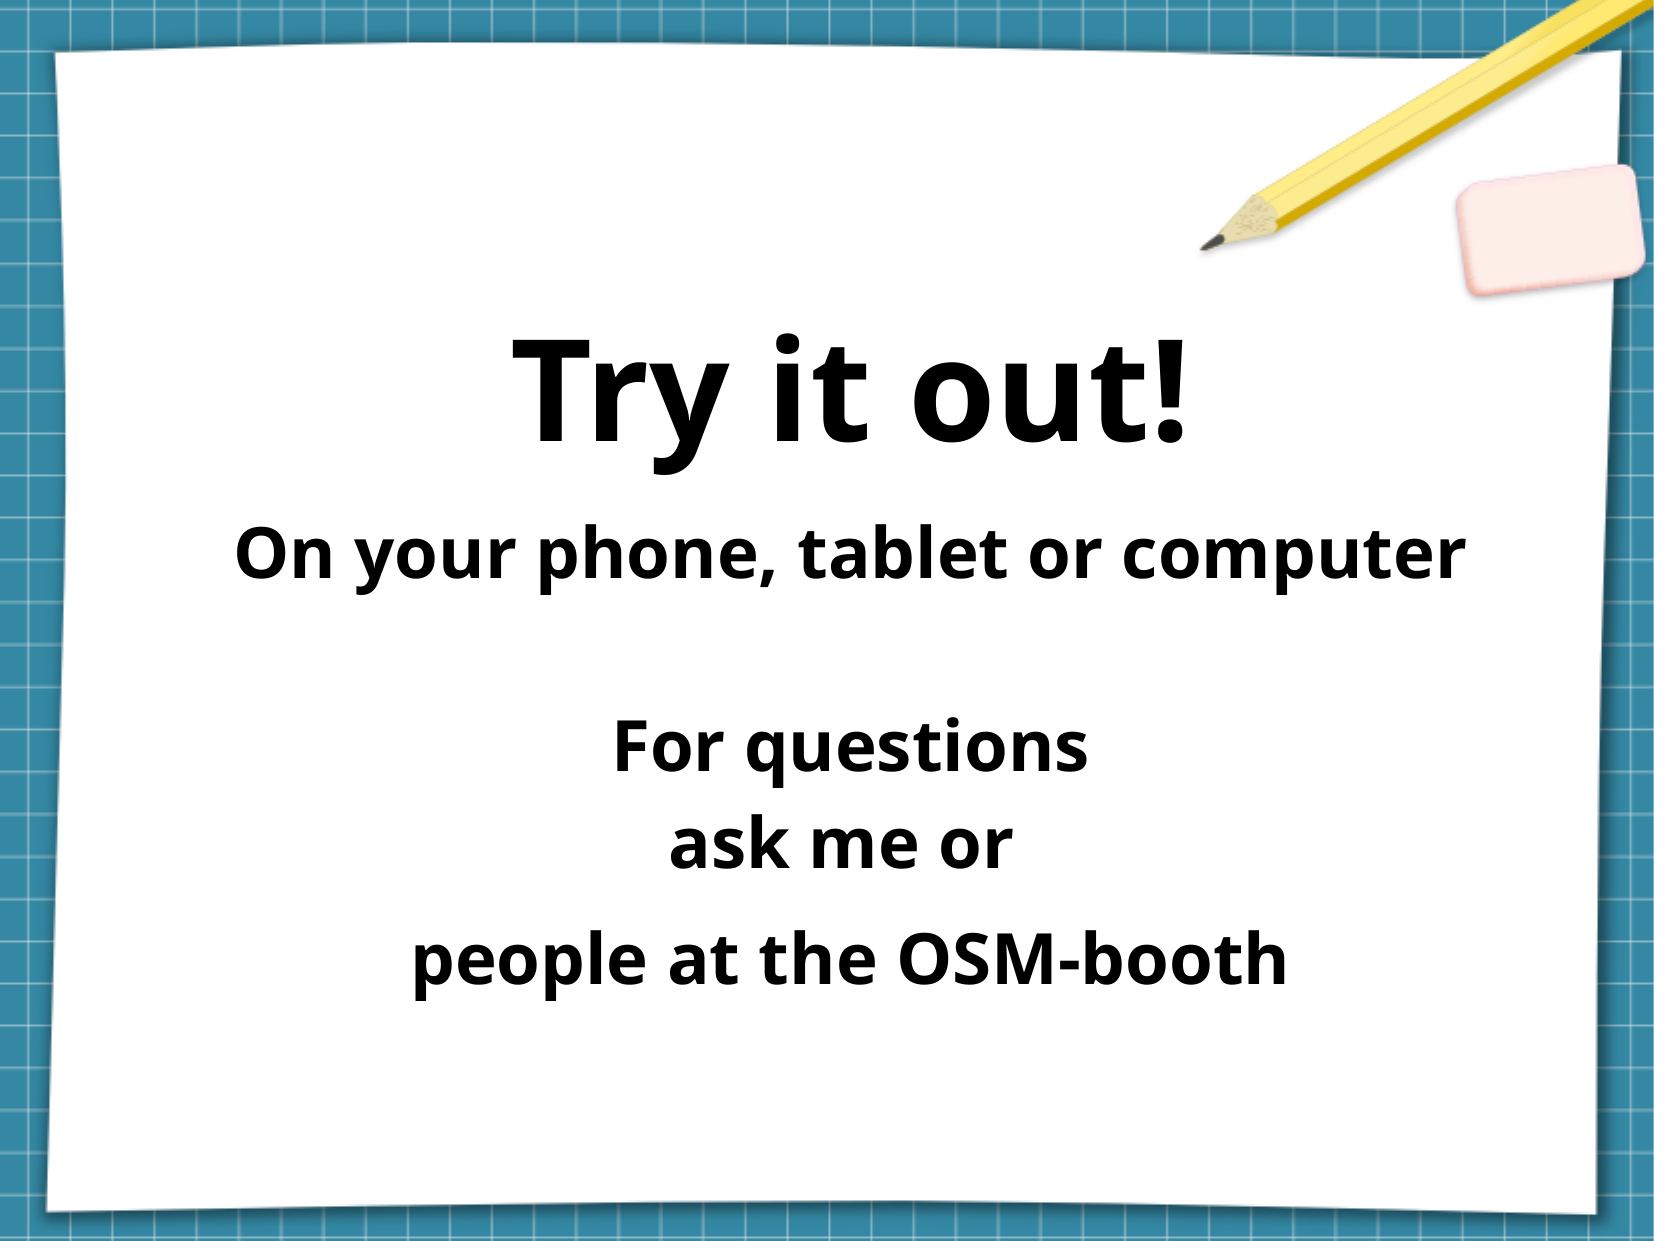

#
Try it out!
On your phone, tablet or computer
For questions
ask me or
people at the OSM-booth